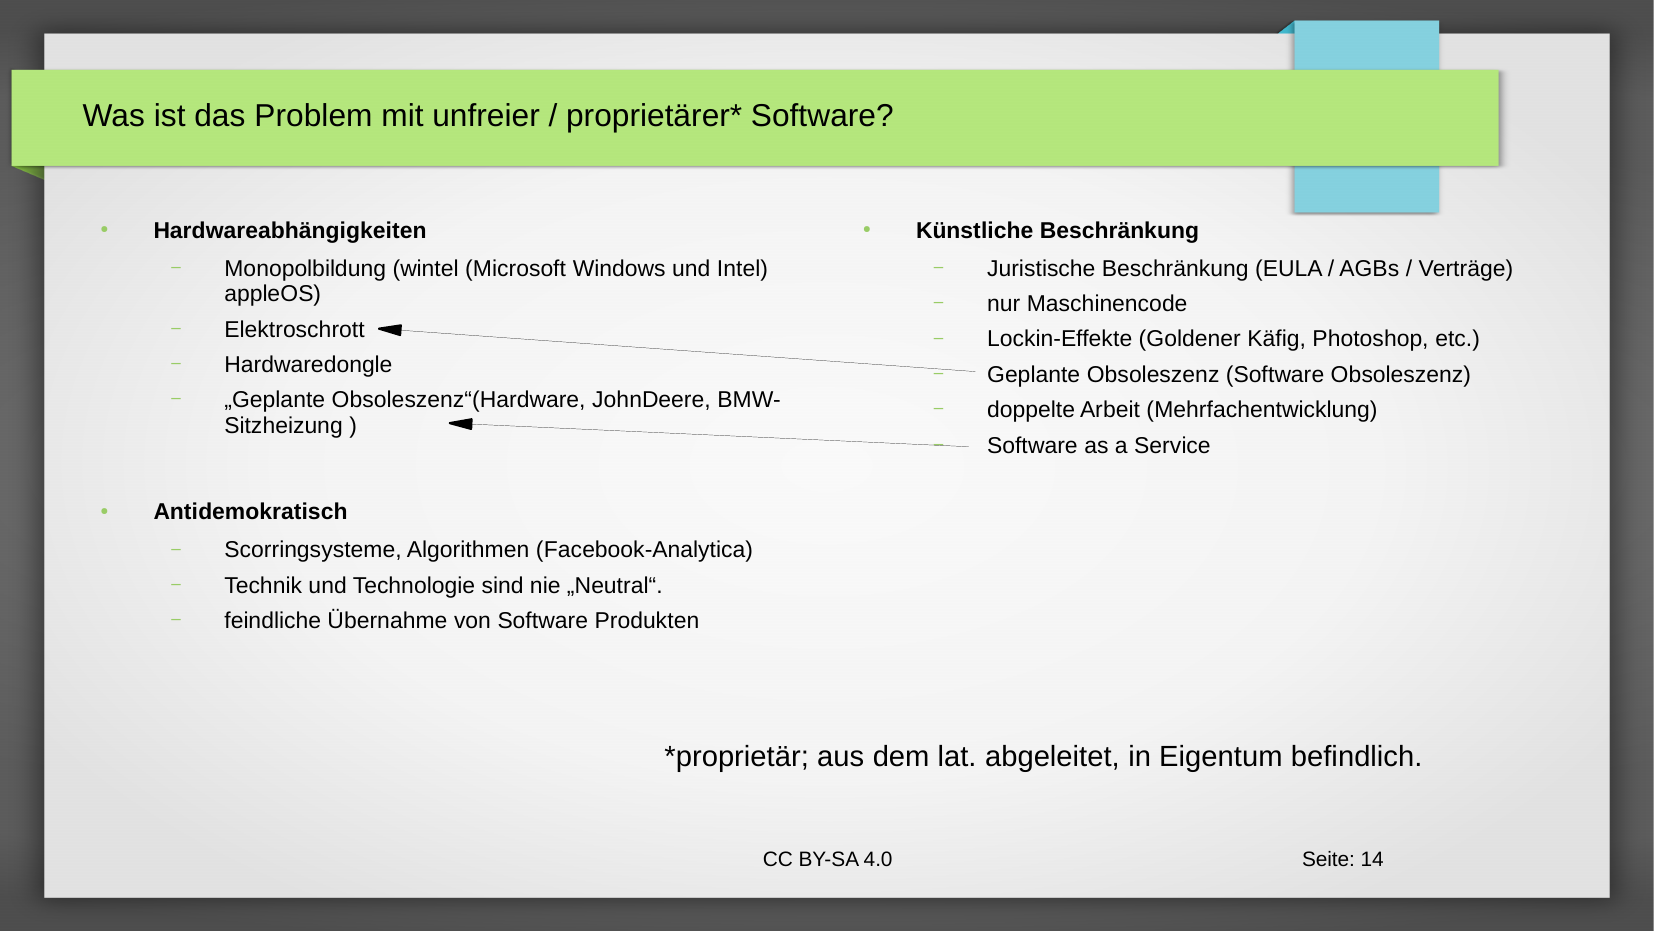

# Was ist das Problem mit unfreier / proprietärer* Software?
Hardwareabhängigkeiten
Monopolbildung (wintel (Microsoft Windows und Intel) appleOS)
Elektroschrott
Hardwaredongle
„Geplante Obsoleszenz“(Hardware, JohnDeere, BMW-Sitzheizung )
Künstliche Beschränkung
Juristische Beschränkung (EULA / AGBs / Verträge)
nur Maschinencode
Lockin-Effekte (Goldener Käfig, Photoshop, etc.)
Geplante Obsoleszenz (Software Obsoleszenz)
doppelte Arbeit (Mehrfachentwicklung)
Software as a Service
Antidemokratisch
Scorringsysteme, Algorithmen (Facebook-Analytica)
Technik und Technologie sind nie „Neutral“.
feindliche Übernahme von Software Produkten
*proprietär; aus dem lat. abgeleitet, in Eigentum befindlich.